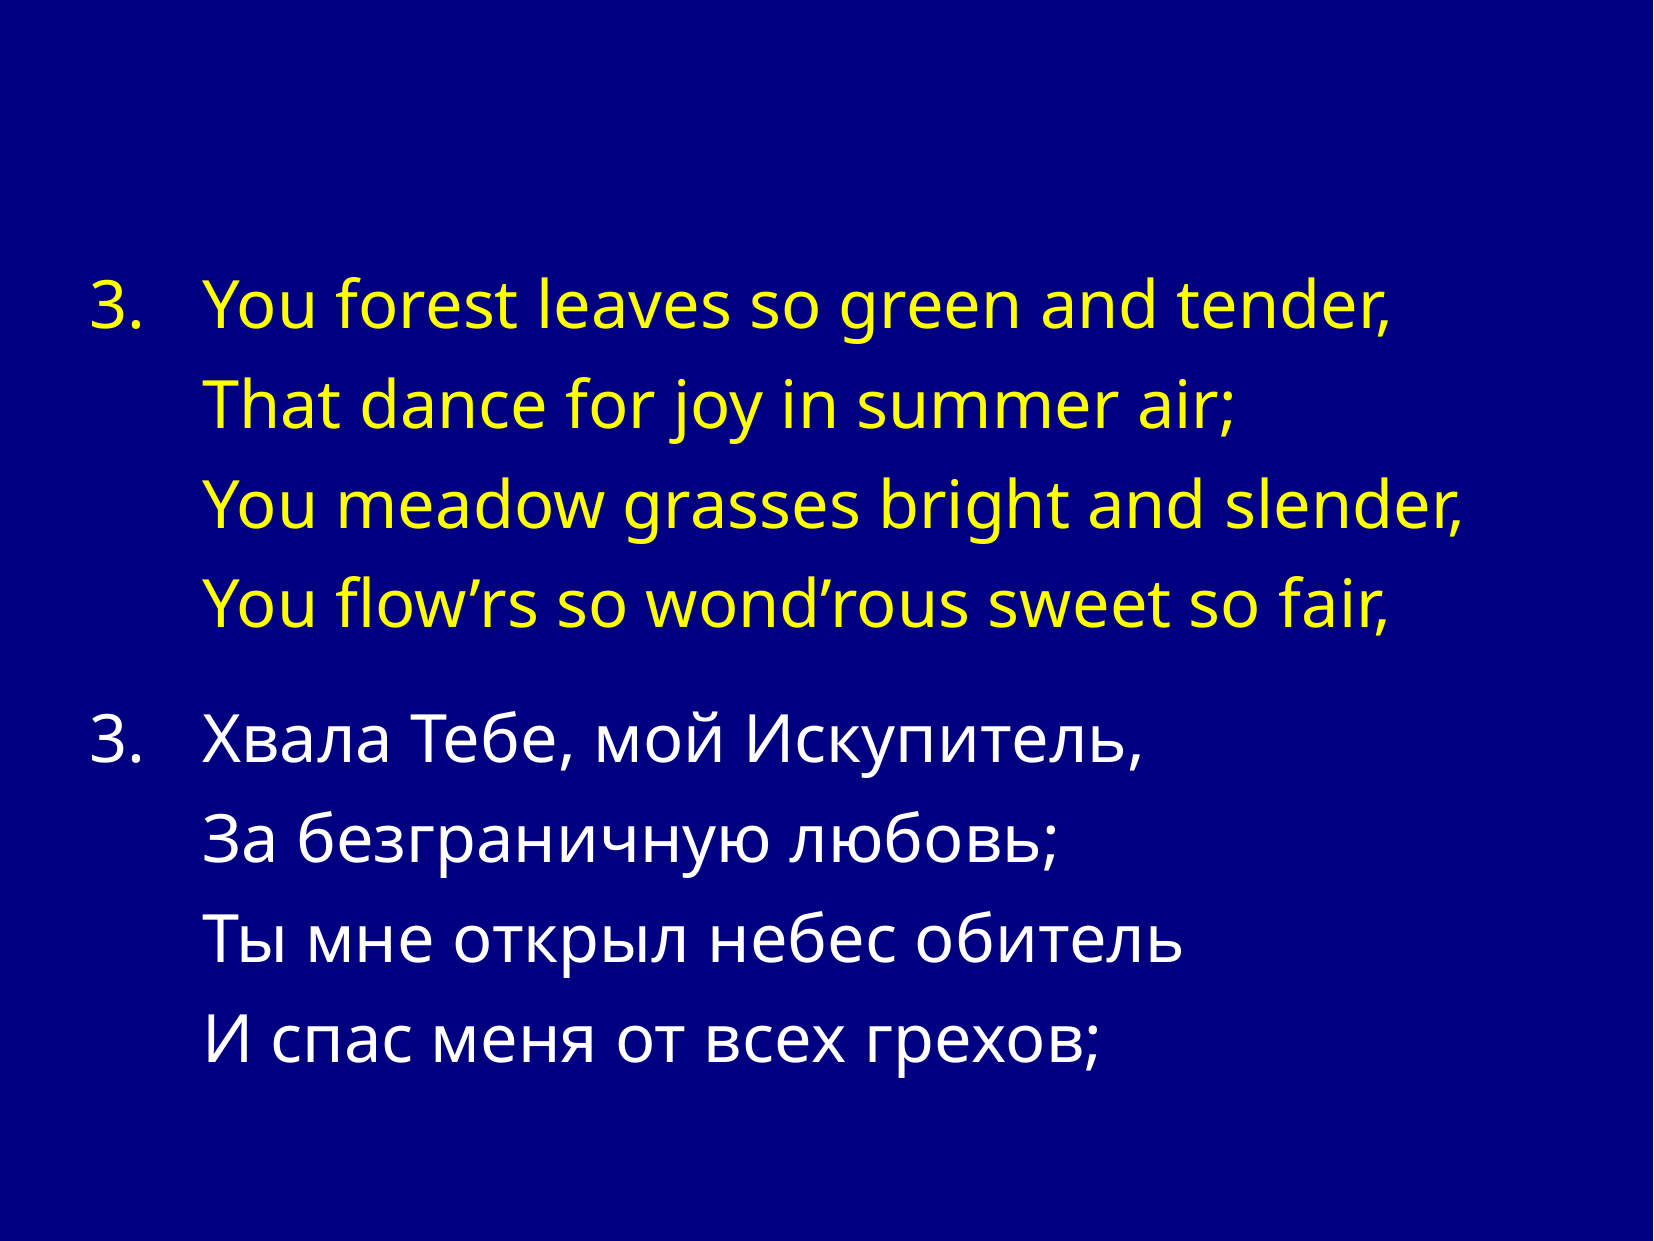

3.	You forest leaves so green and tender,
	That dance for joy in summer air;
	You meadow grasses bright and slender,
	You flow’rs so wond’rous sweet so fair,
3.	Хвала Тебе, мой Искупитель,
	За безграничную любовь;
	Ты мне открыл небес обитель
	И спас меня от всех грехов;